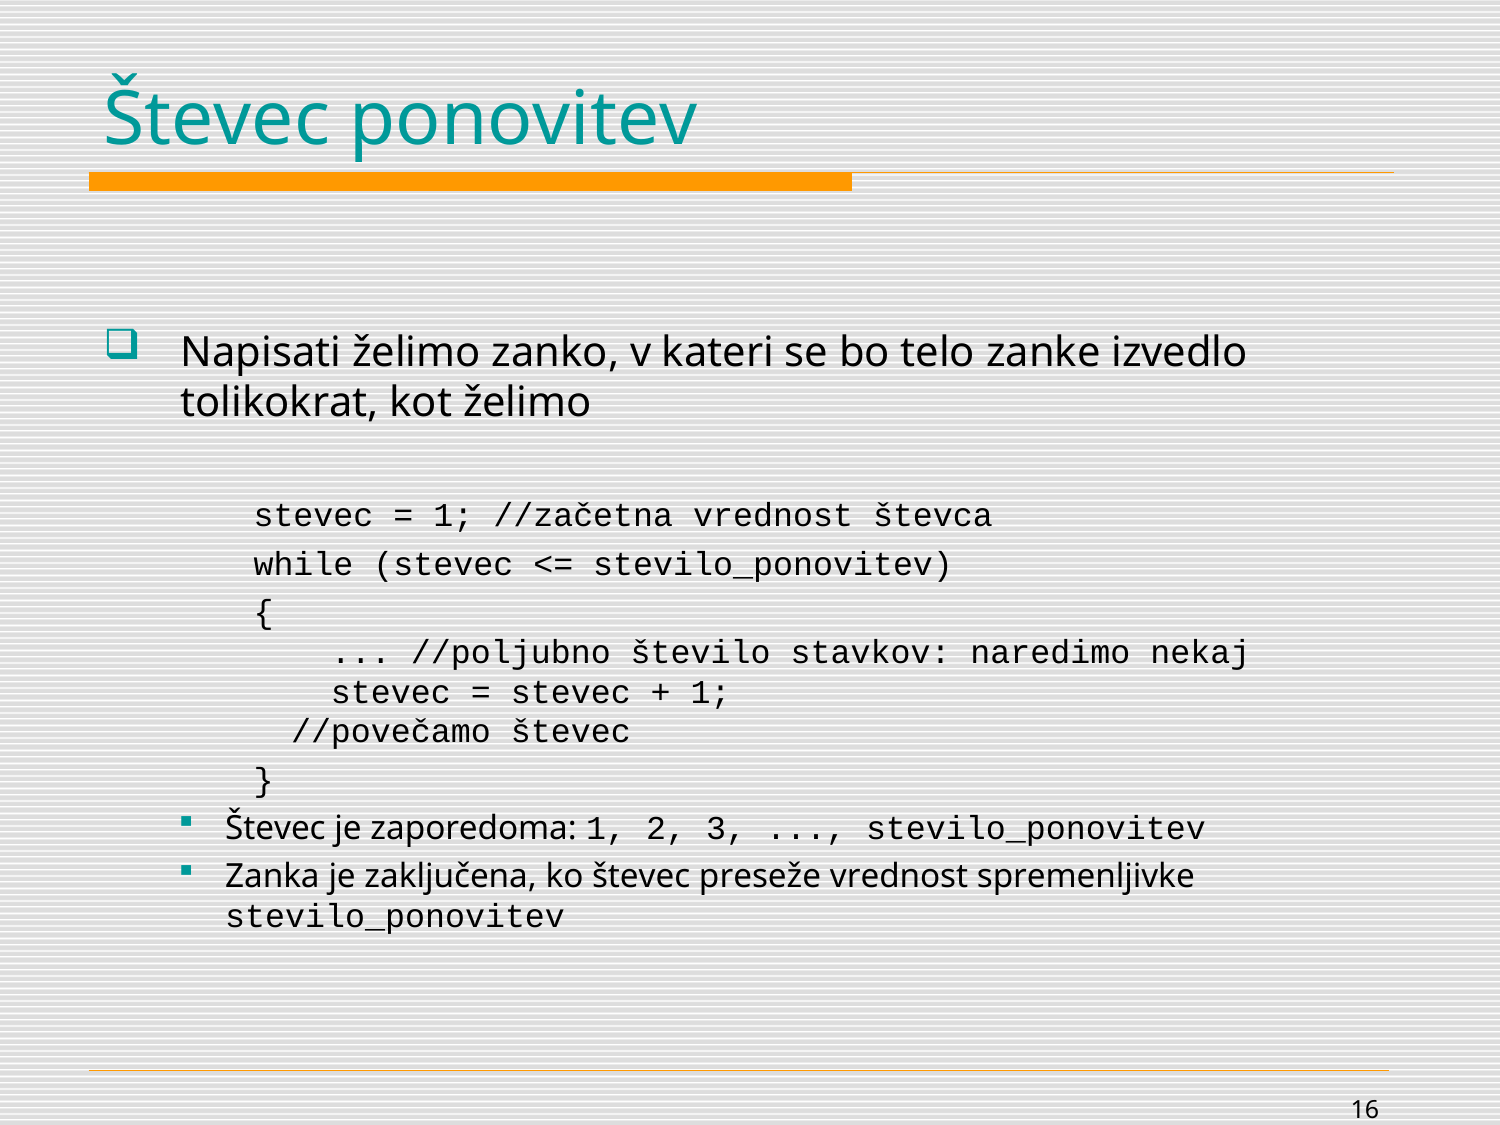

# Števec ponovitev
Napisati želimo zanko, v kateri se bo telo zanke izvedlo tolikokrat, kot želimo
stevec = 1; //začetna vrednost števca
while (stevec <= stevilo_ponovitev)
{
 ... //poljubno število stavkov: naredimo nekaj
 stevec = stevec + 1;
//povečamo števec
}
Števec je zaporedoma: 1, 2, 3, ..., stevilo_ponovitev
Zanka je zaključena, ko števec preseže vrednost spremenljivke stevilo_ponovitev